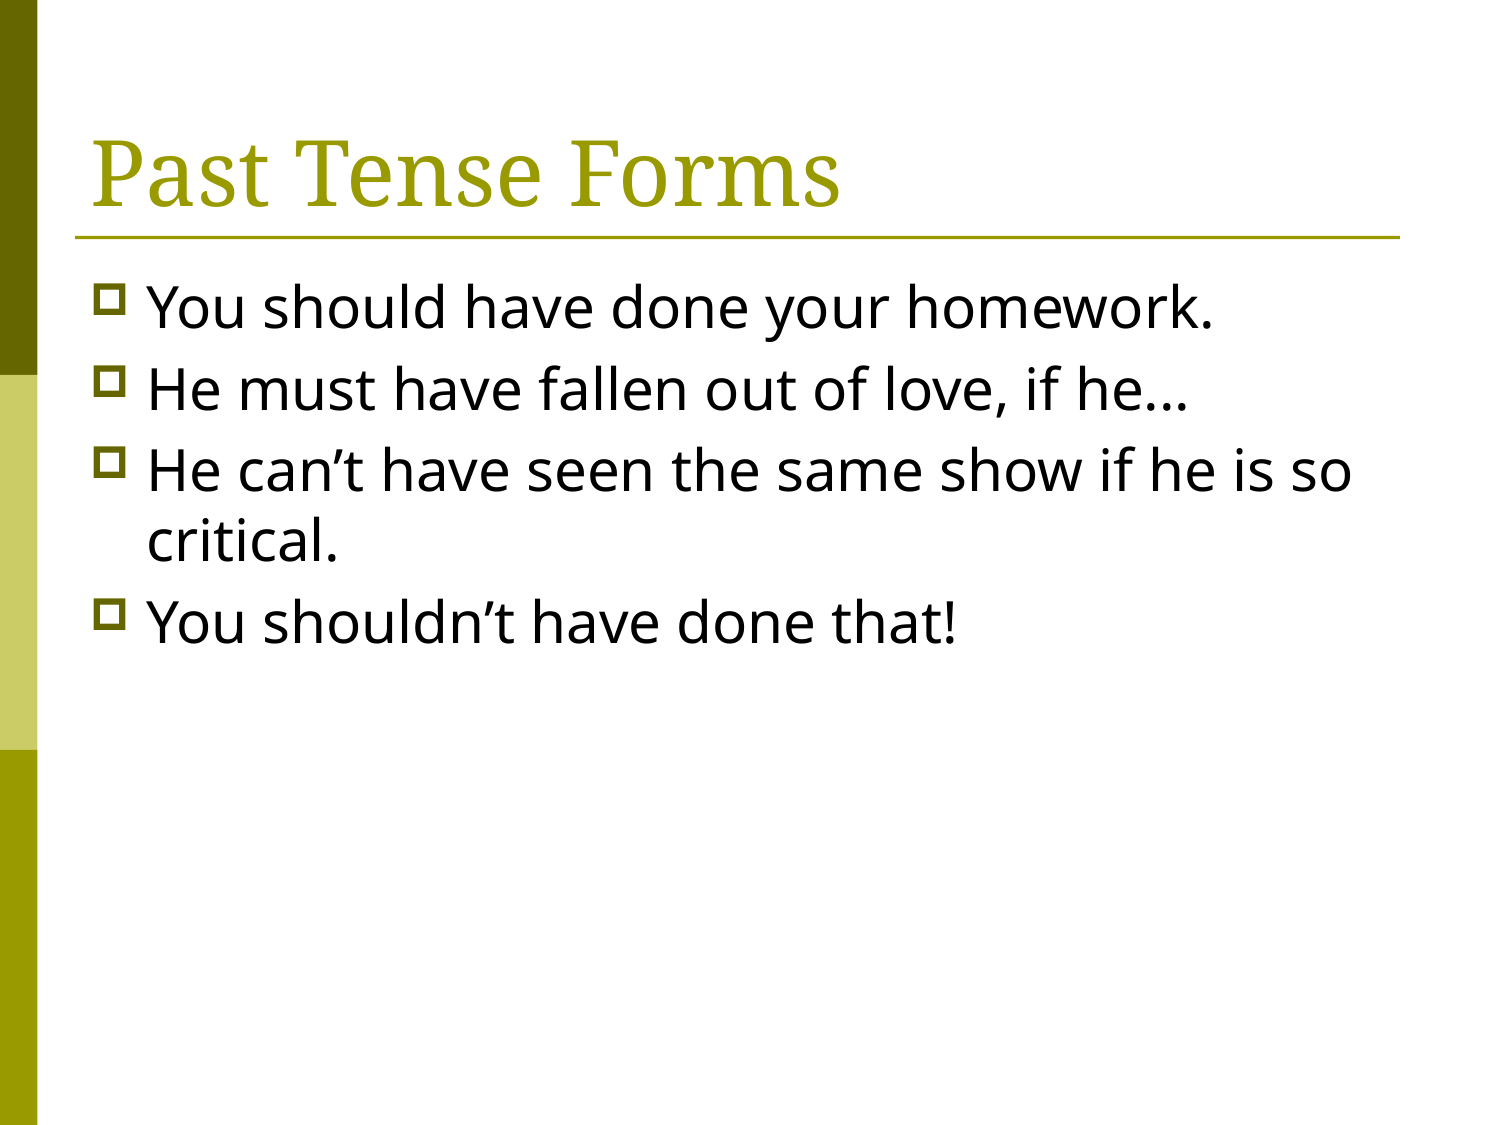

# Past Tense Forms
You should have done your homework.
He must have fallen out of love, if he...
He can’t have seen the same show if he is so critical.
You shouldn’t have done that!